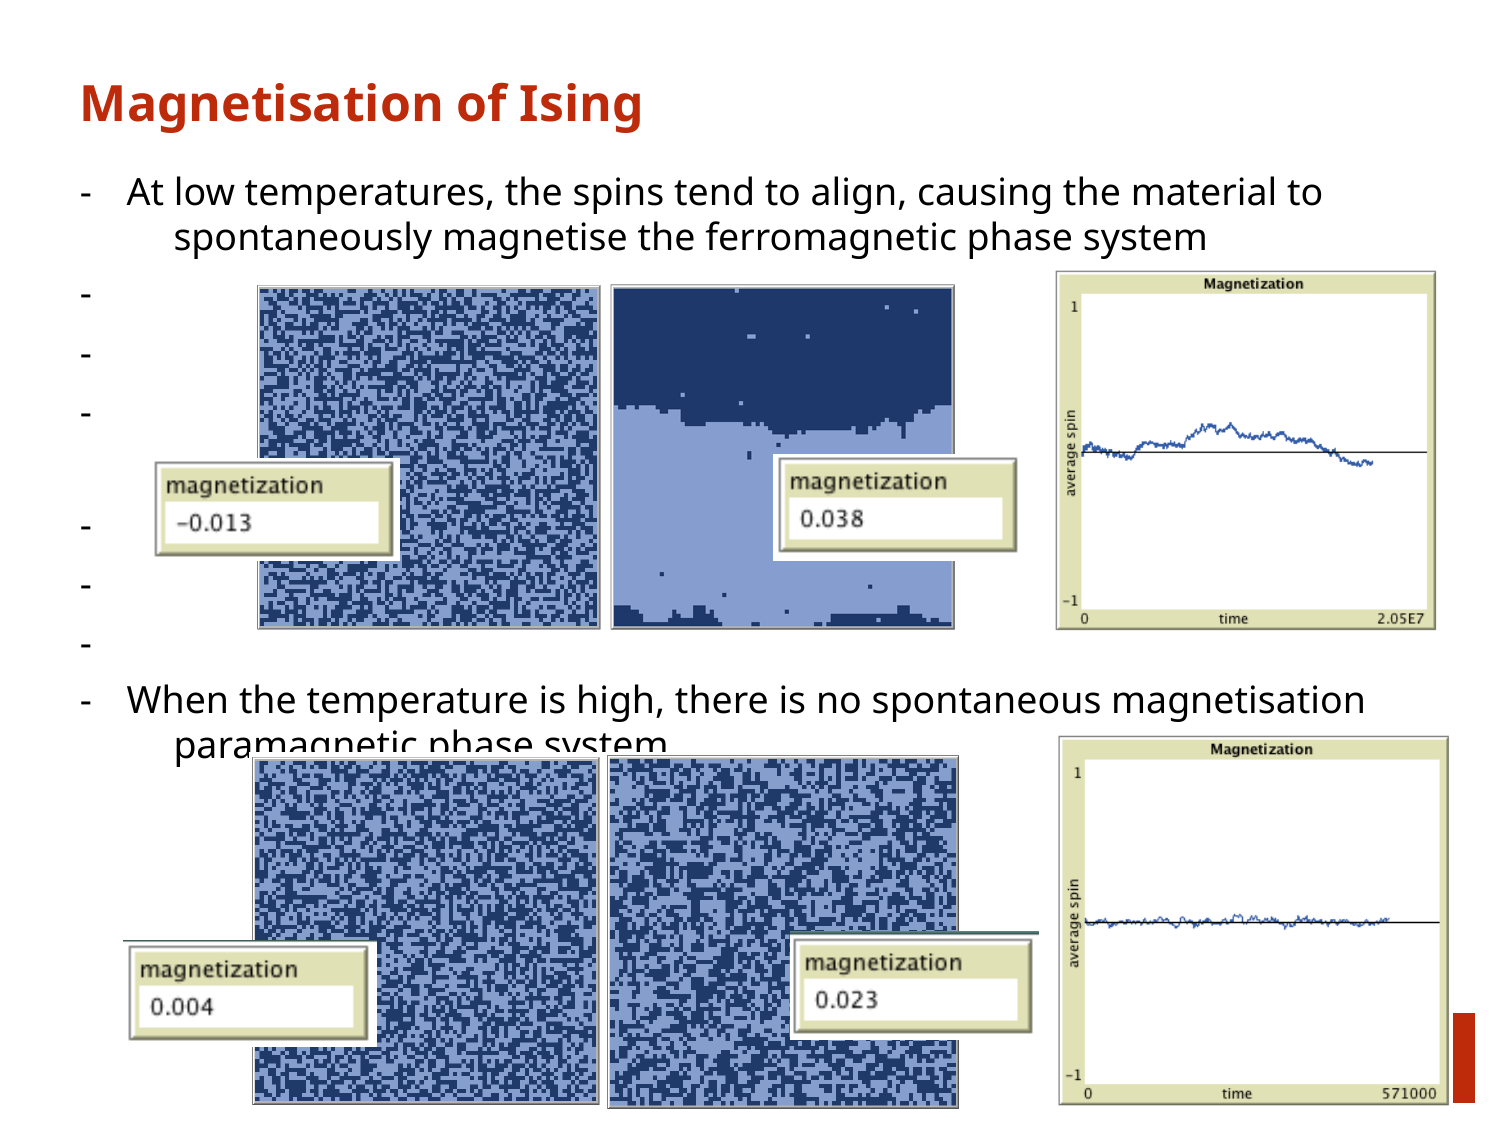

# Magnetisation of Ising
At low temperatures, the spins tend to align, causing the material to spontaneously magnetise the ferromagnetic phase system
When the temperature is high, there is no spontaneous magnetisation paramagnetic phase system